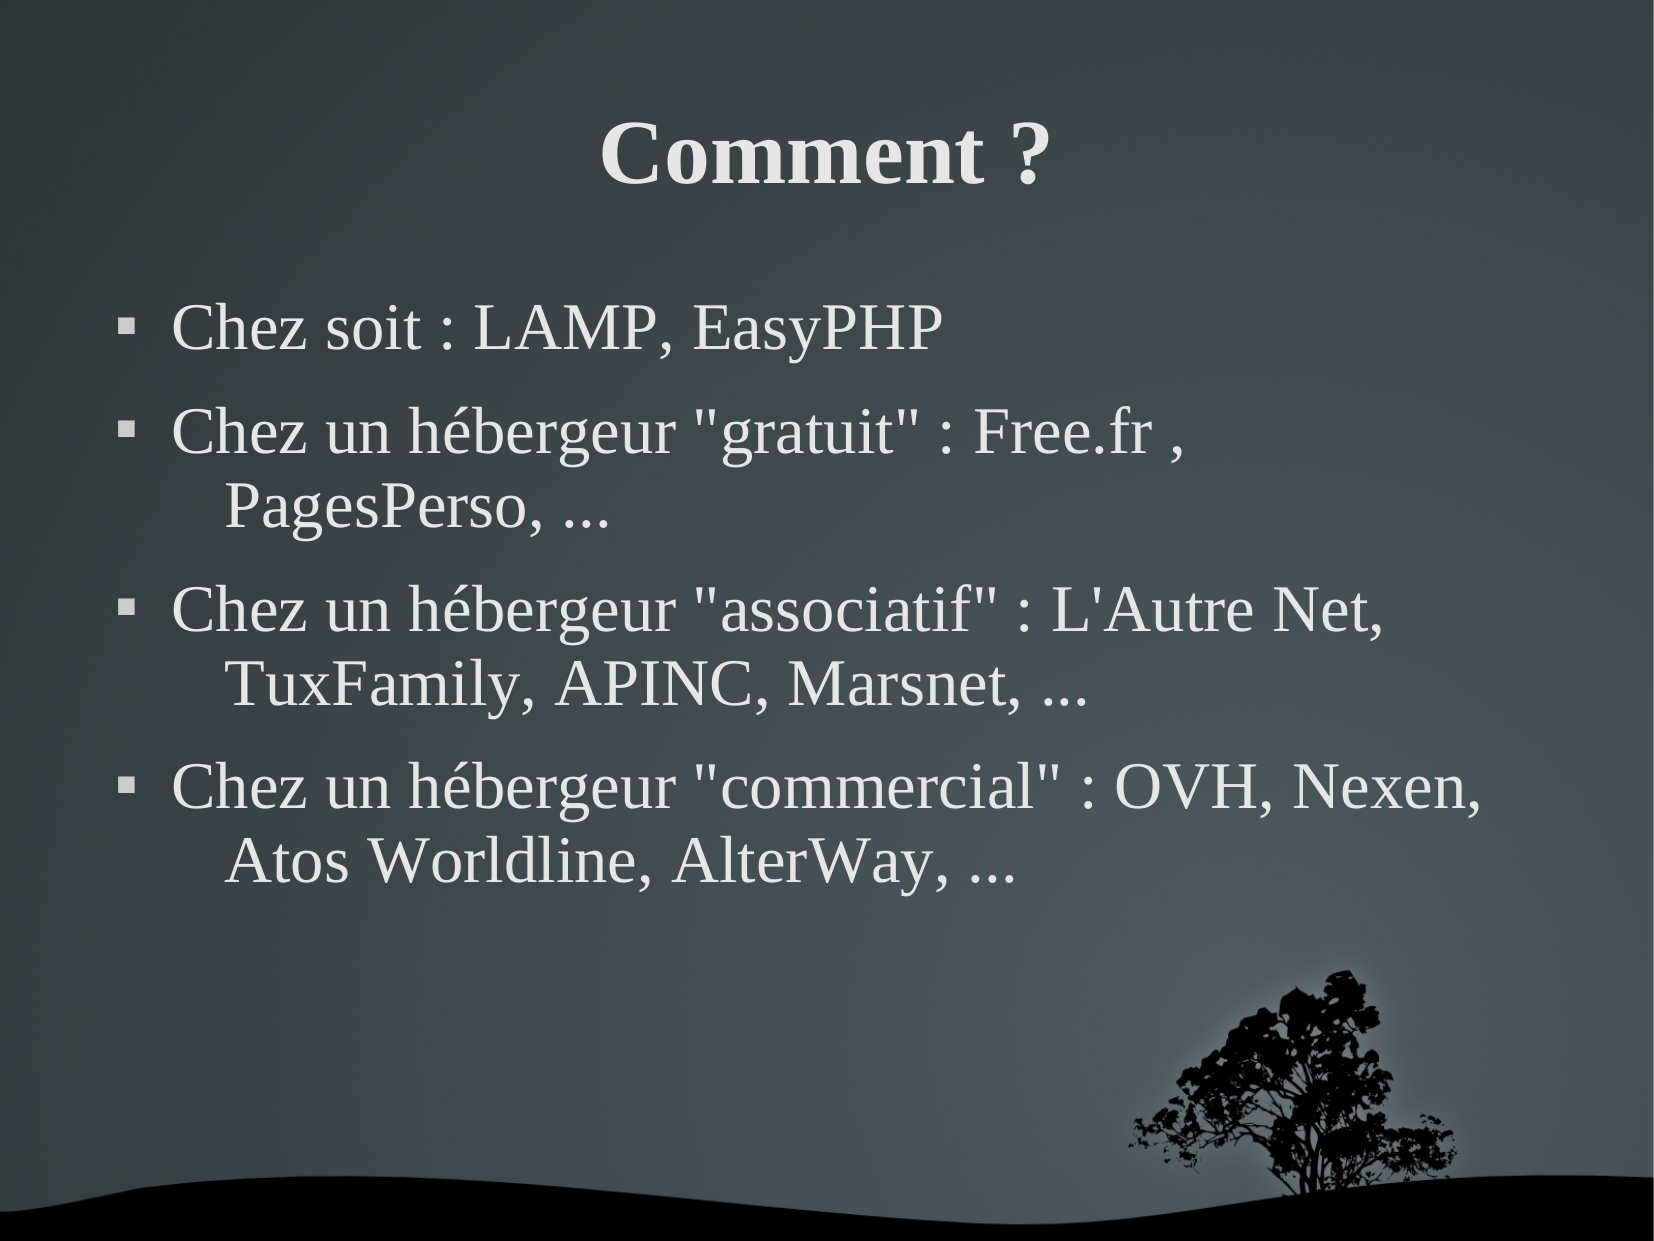

# Comment ?
Chez soit : LAMP, EasyPHP
Chez un hébergeur "gratuit" : Free.fr , PagesPerso, ...
Chez un hébergeur "associatif" : L'Autre Net, TuxFamily, APINC, Marsnet, ...
Chez un hébergeur "commercial" : OVH, Nexen, Atos Worldline, AlterWay, ...